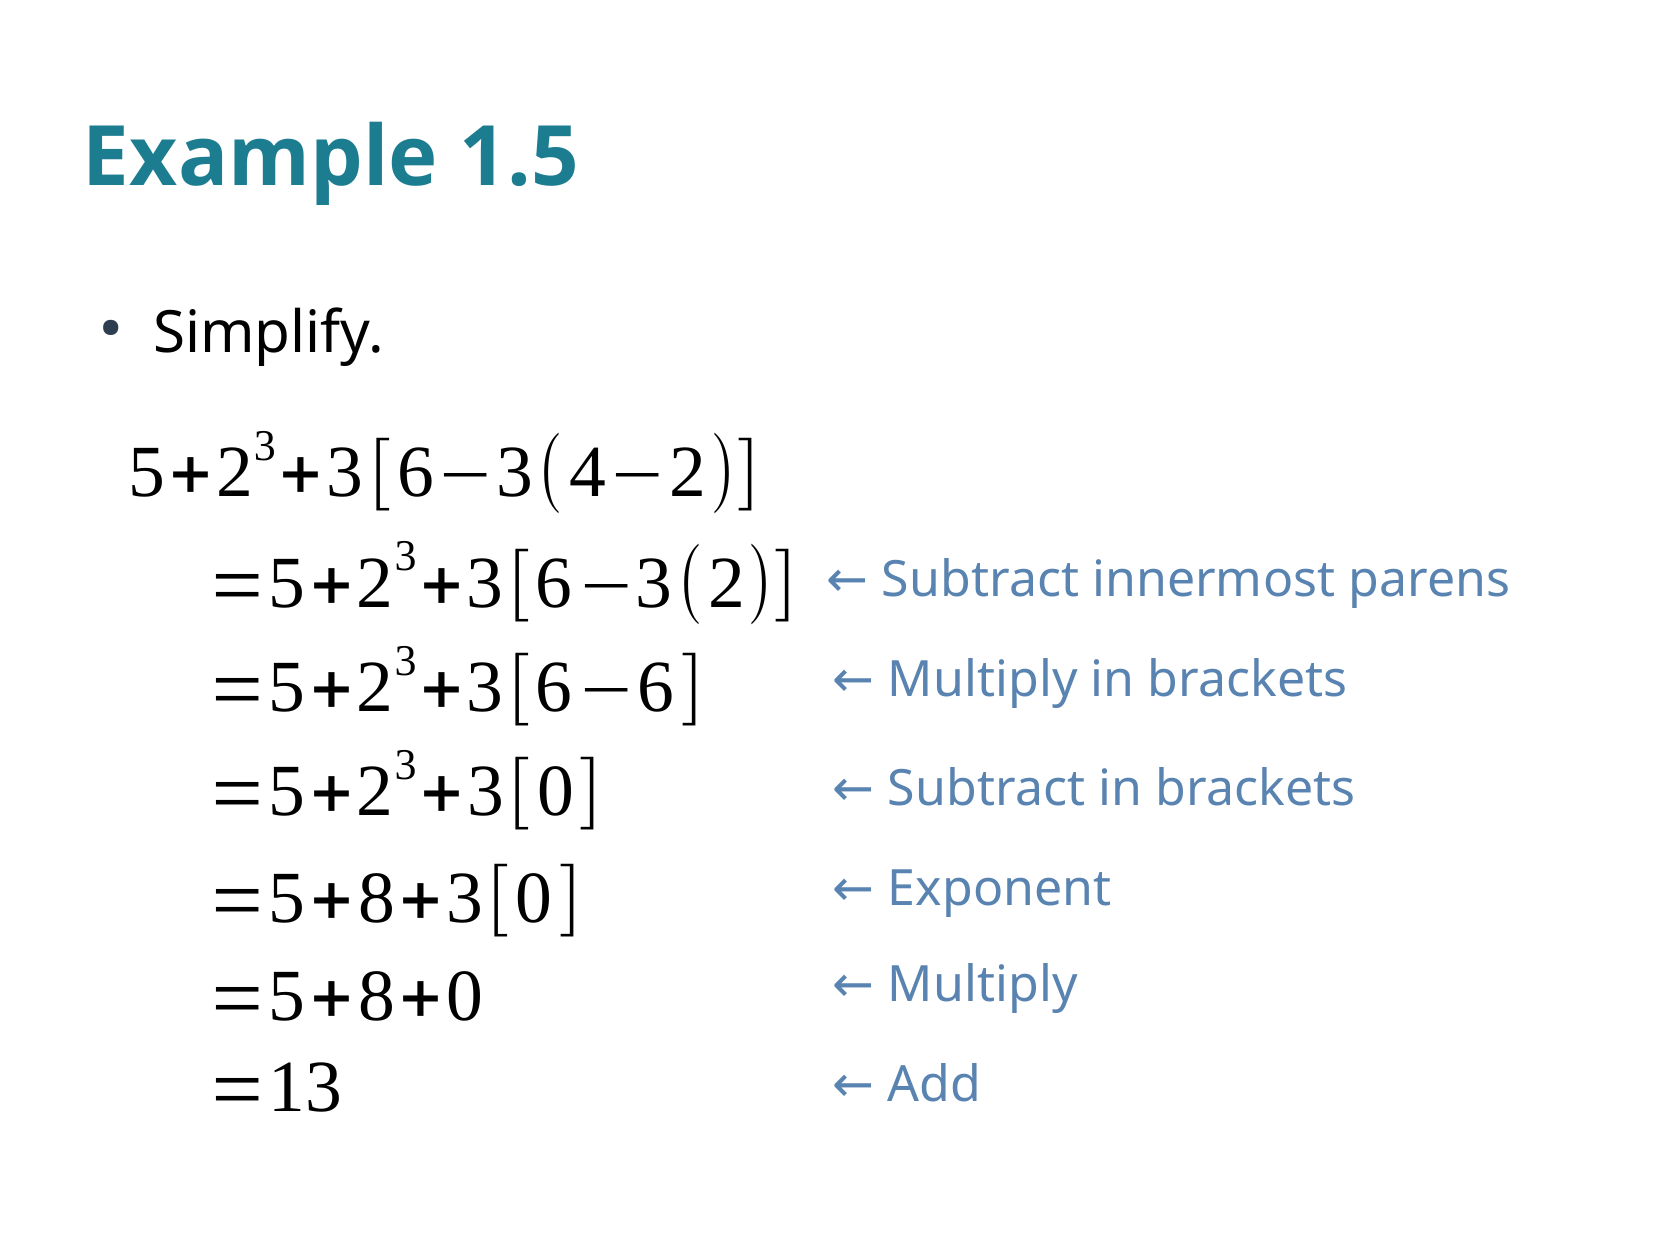

# Example 1.5
Simplify.
← Subtract innermost parens
← Multiply in brackets
← Subtract in brackets
← Exponent
← Multiply
← Add